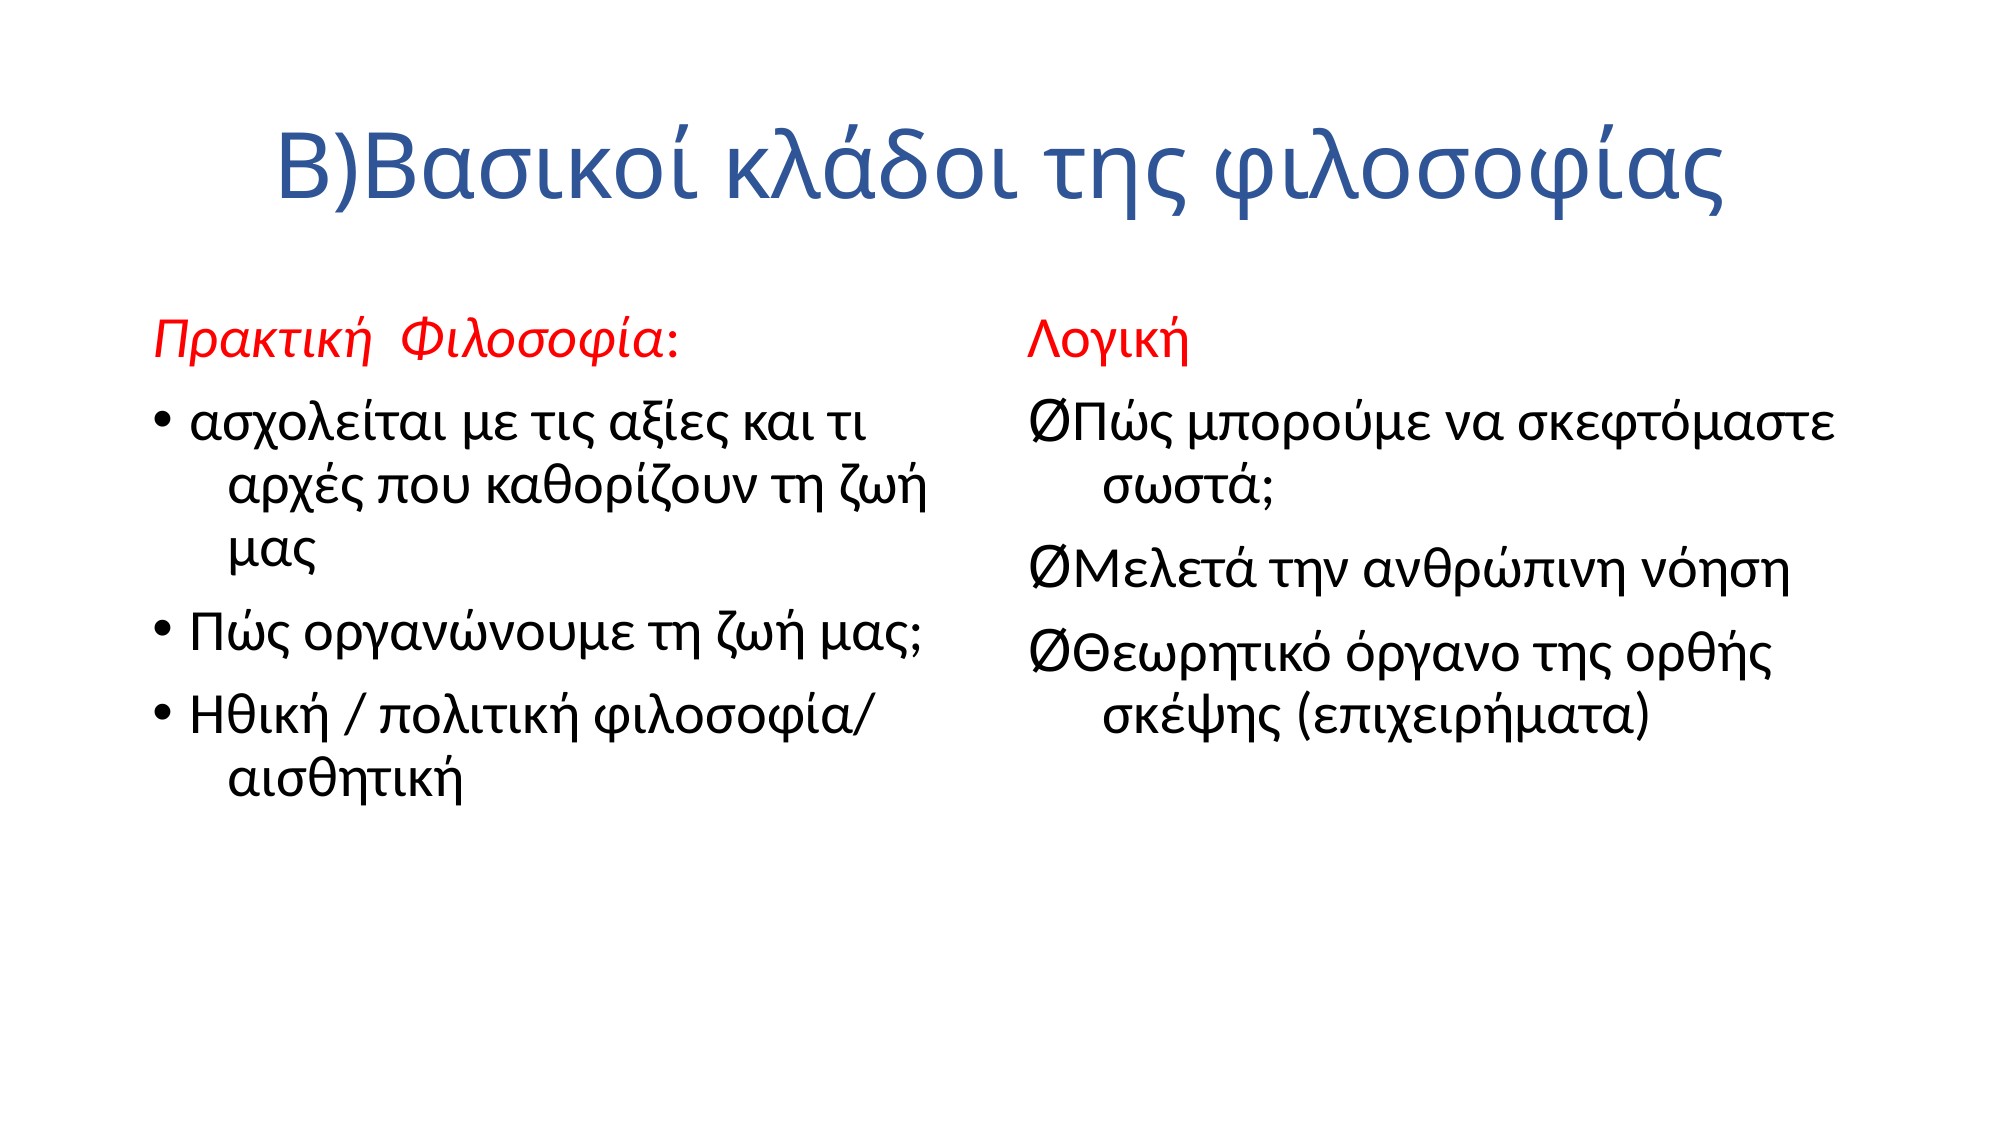

# Β)Βασικοί κλάδοι της φιλοσοφίας
Πρακτική Φιλοσοφία:
ασχολείται με τις αξίες και τι αρχές που καθορίζουν τη ζωή μας
Πώς οργανώνουμε τη ζωή μας;
Ηθική / πολιτική φιλοσοφία/ αισθητική
Λογική
Πώς μπορούμε να σκεφτόμαστε σωστά;
Μελετά την ανθρώπινη νόηση
Θεωρητικό όργανο της ορθής σκέψης (επιχειρήματα)